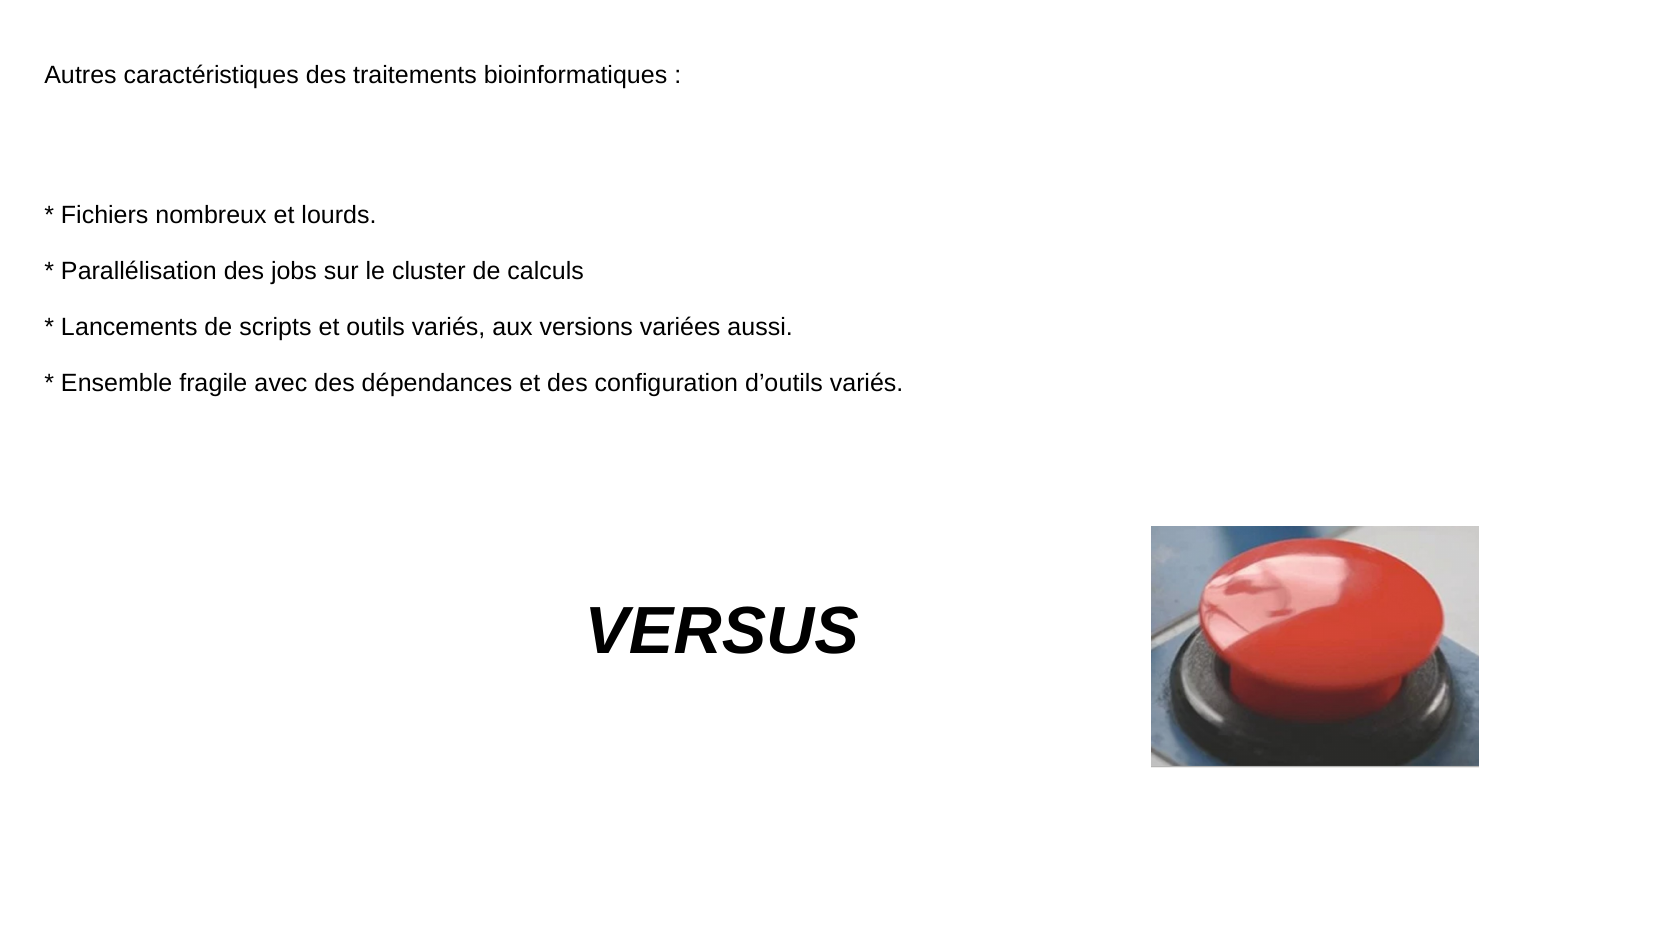

Autres caractéristiques des traitements bioinformatiques :
* Fichiers nombreux et lourds.
* Parallélisation des jobs sur le cluster de calculs
* Lancements de scripts et outils variés, aux versions variées aussi.
* Ensemble fragile avec des dépendances et des configuration d’outils variés.
				 VERSUS